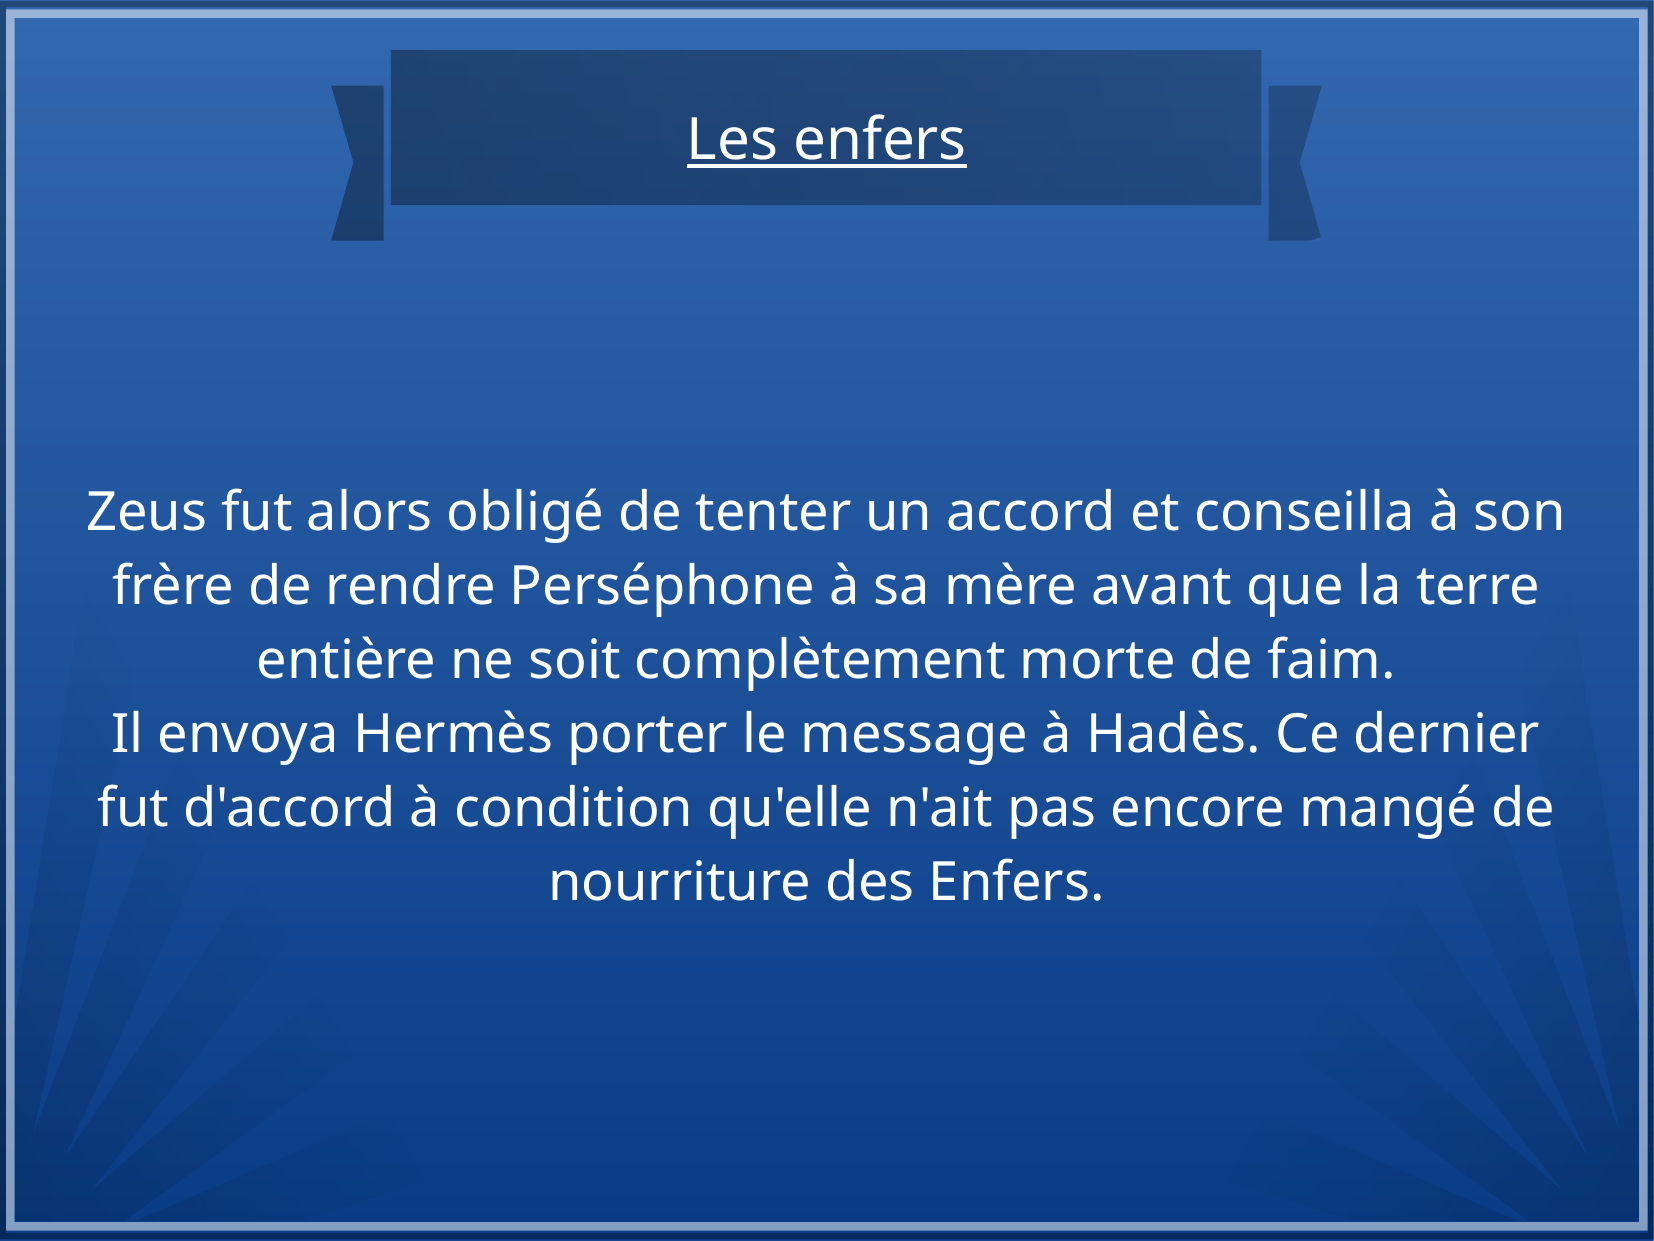

# Les enfers
Zeus fut alors obligé de tenter un accord et conseilla à son frère de rendre Perséphone à sa mère avant que la terre entière ne soit complètement morte de faim.
Il envoya Hermès porter le message à Hadès. Ce dernier fut d'accord à condition qu'elle n'ait pas encore mangé de nourriture des Enfers.